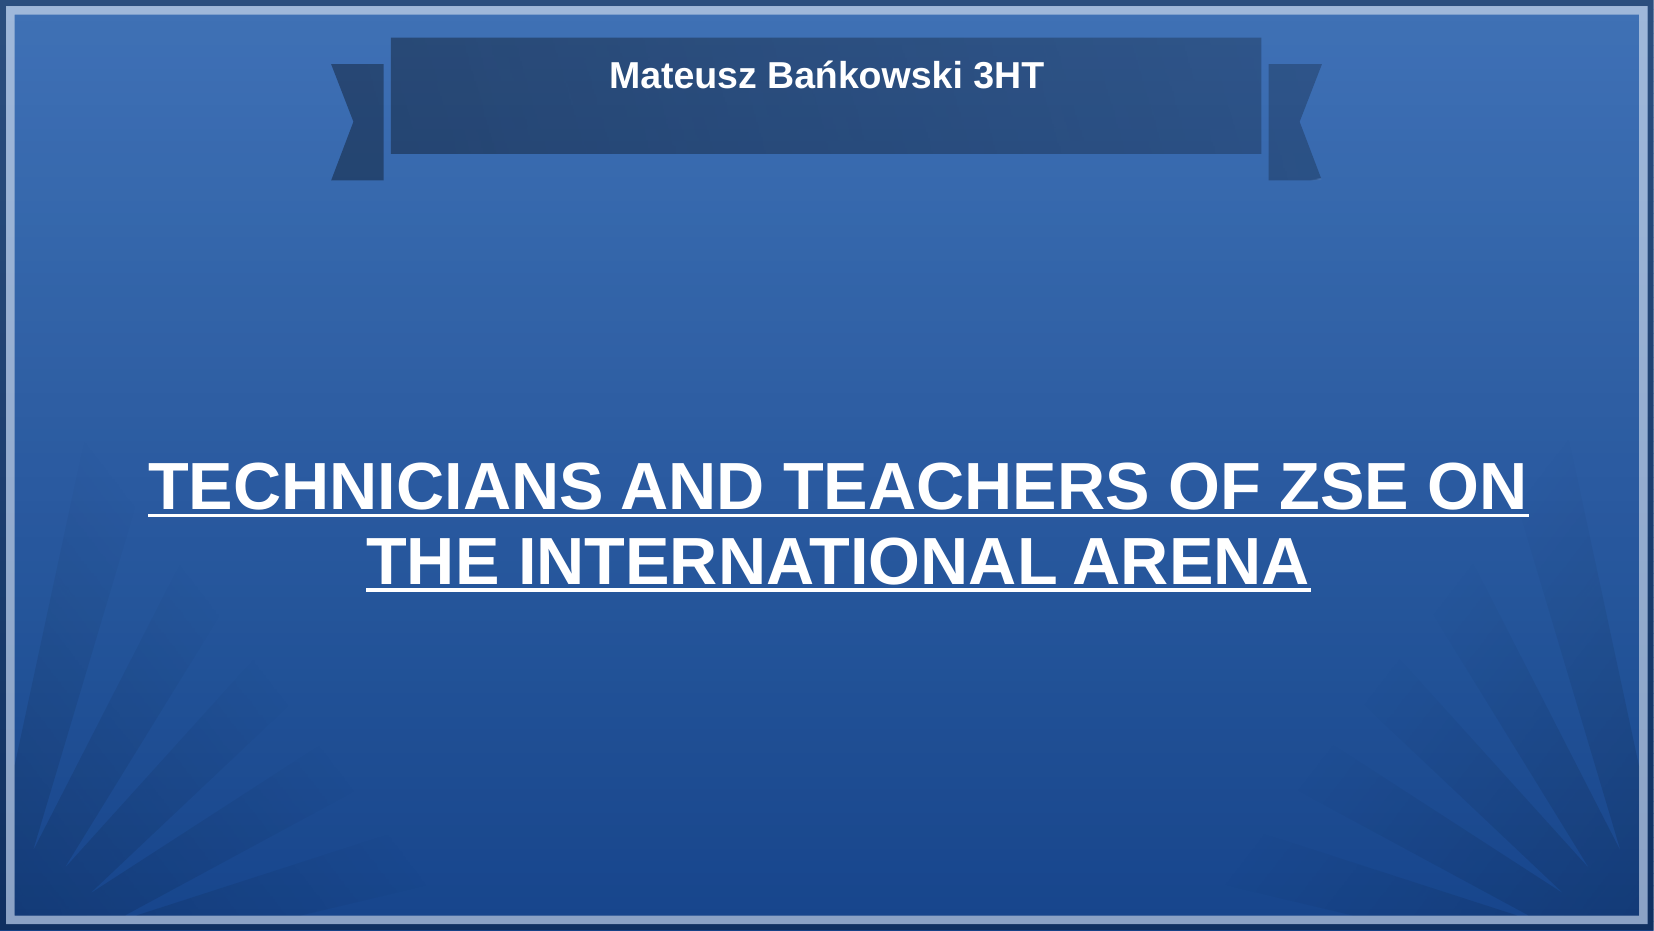

Mateusz Bańkowski 3HT
# TECHNICIANS AND TEACHERS OF ZSE ON THE INTERNATIONAL ARENA